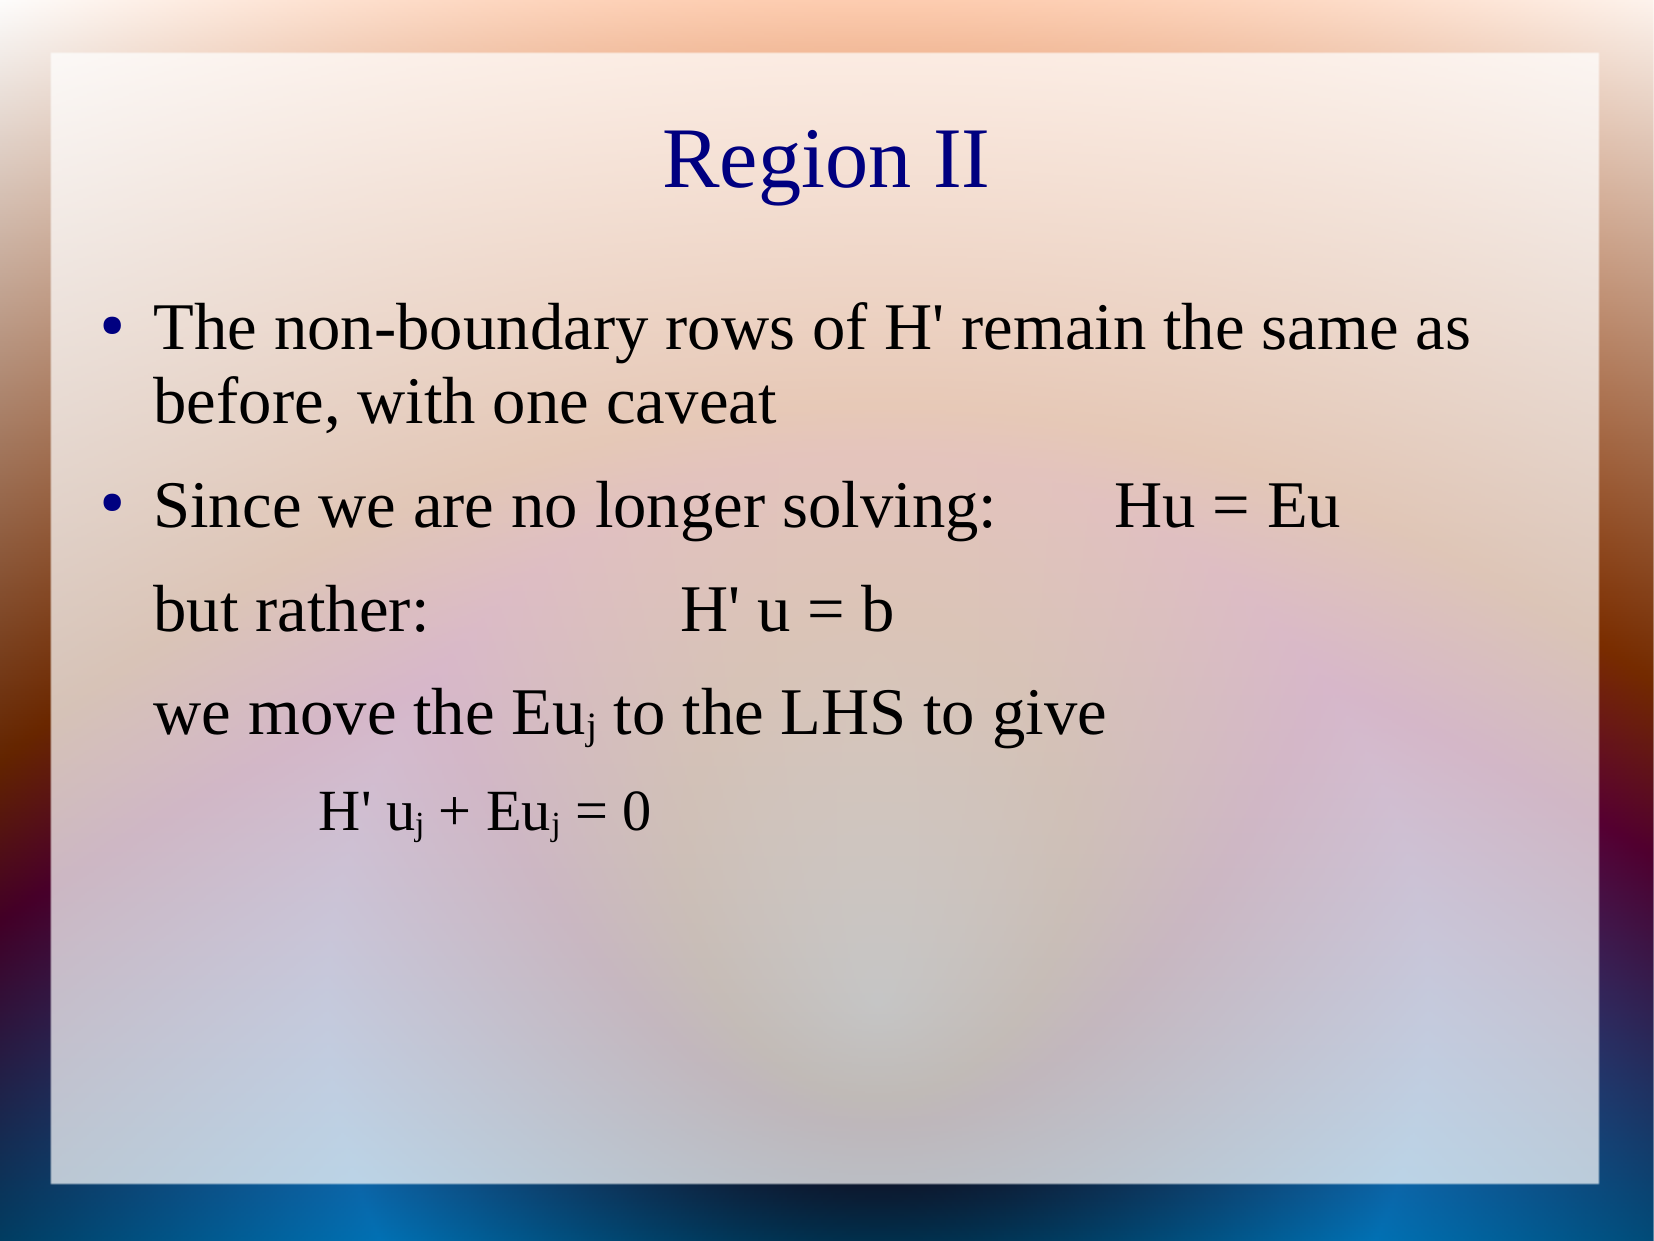

# Region II
The non-boundary rows of H' remain the same as before, with one caveat
Since we are no longer solving: Hu = Eu
but rather: H' u = b
we move the Euj to the LHS to give
H' uj + Euj = 0